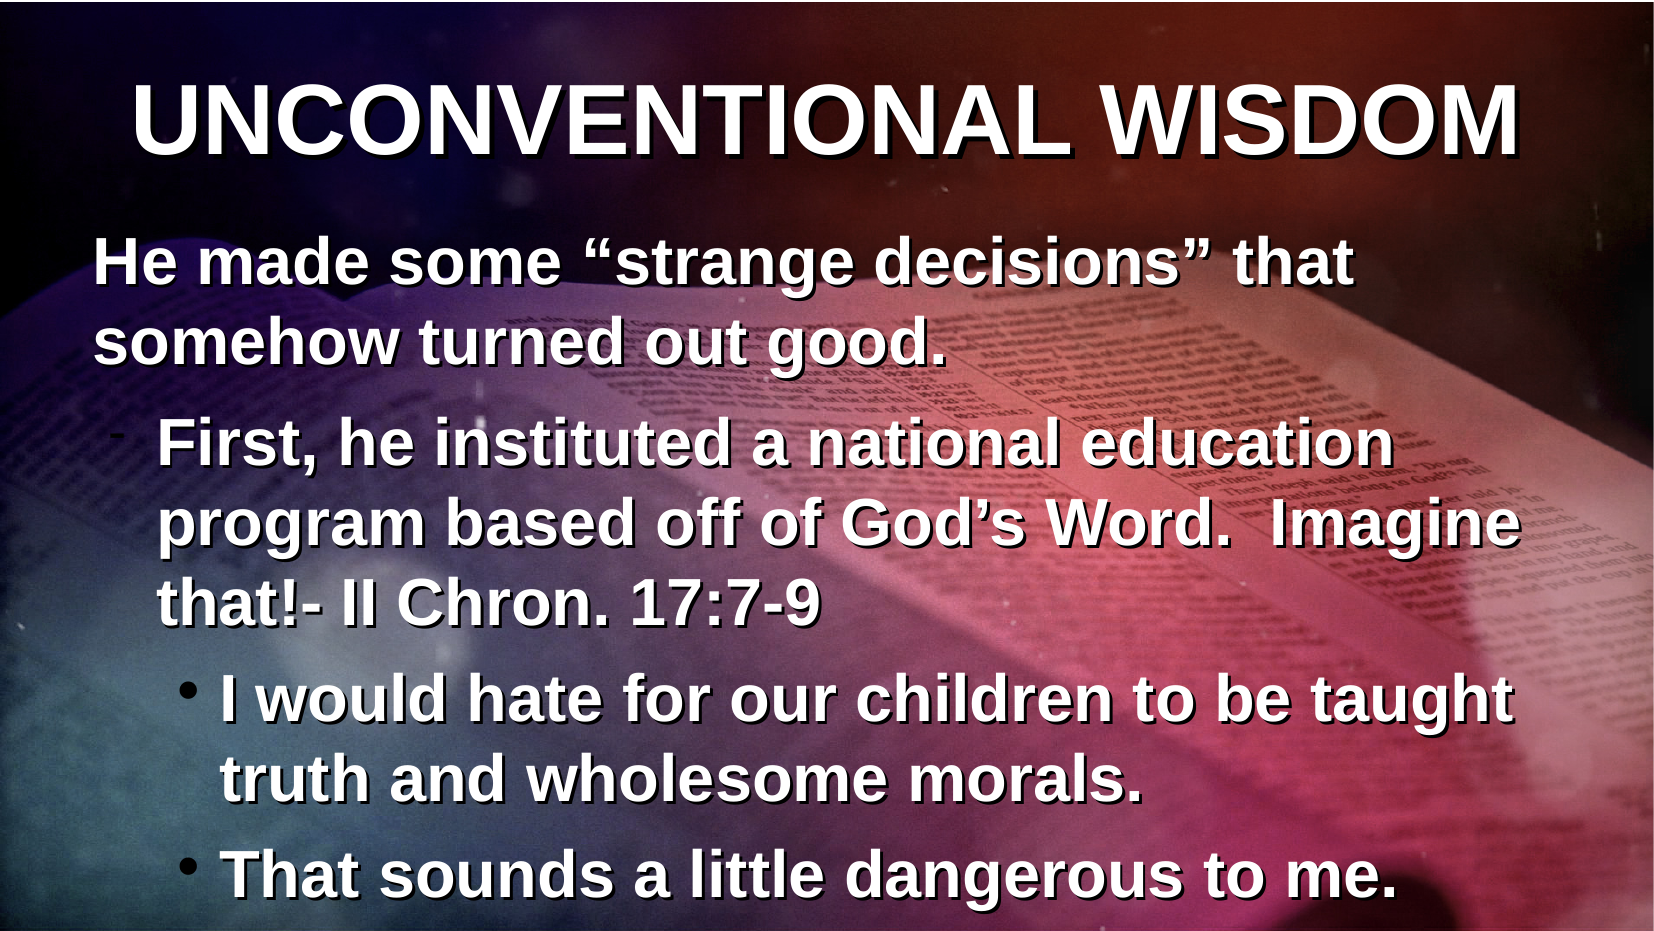

UNCONVENTIONAL WISDOM
He made some “strange decisions” that somehow turned out good.
First, he instituted a national education program based off of God’s Word. Imagine that!- II Chron. 17:7-9
I would hate for our children to be taught truth and wholesome morals.
That sounds a little dangerous to me.